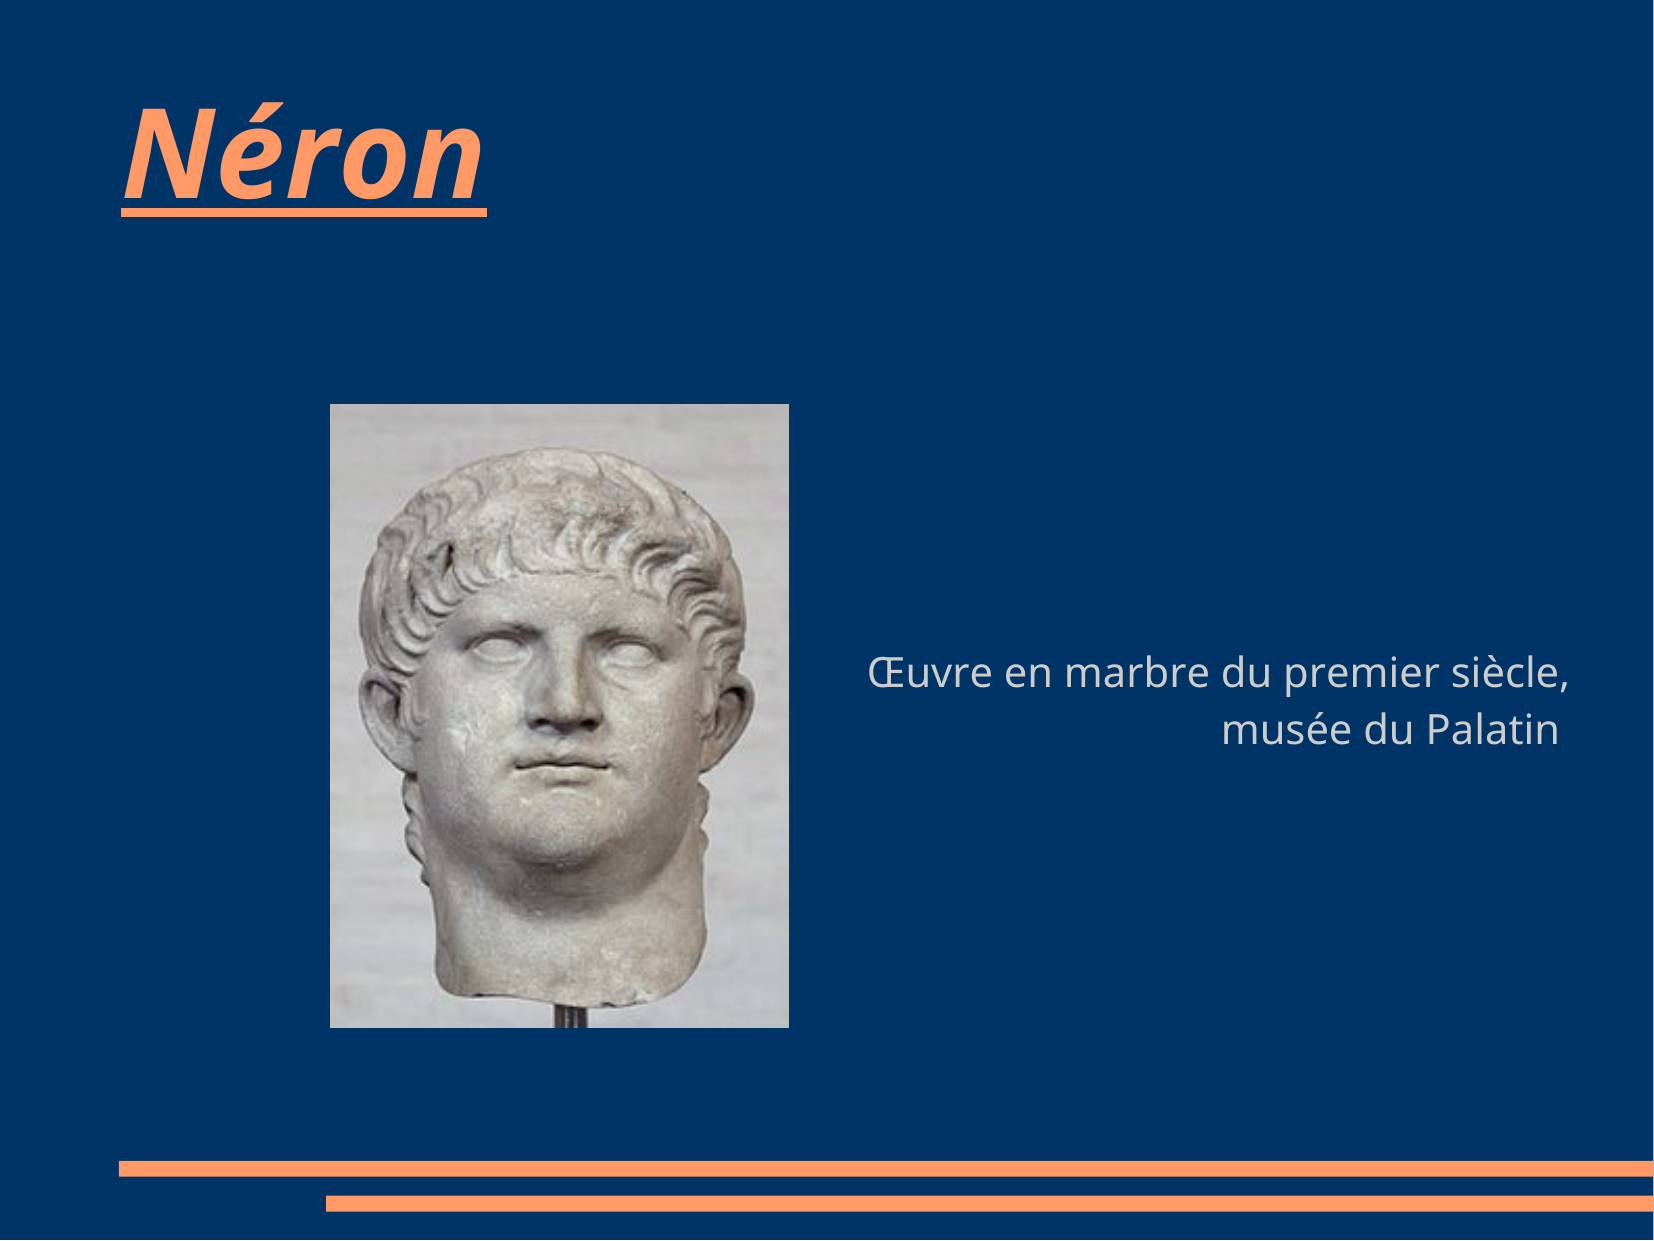

# Néron
Œuvre en marbre du premier siècle,
musée du Palatin